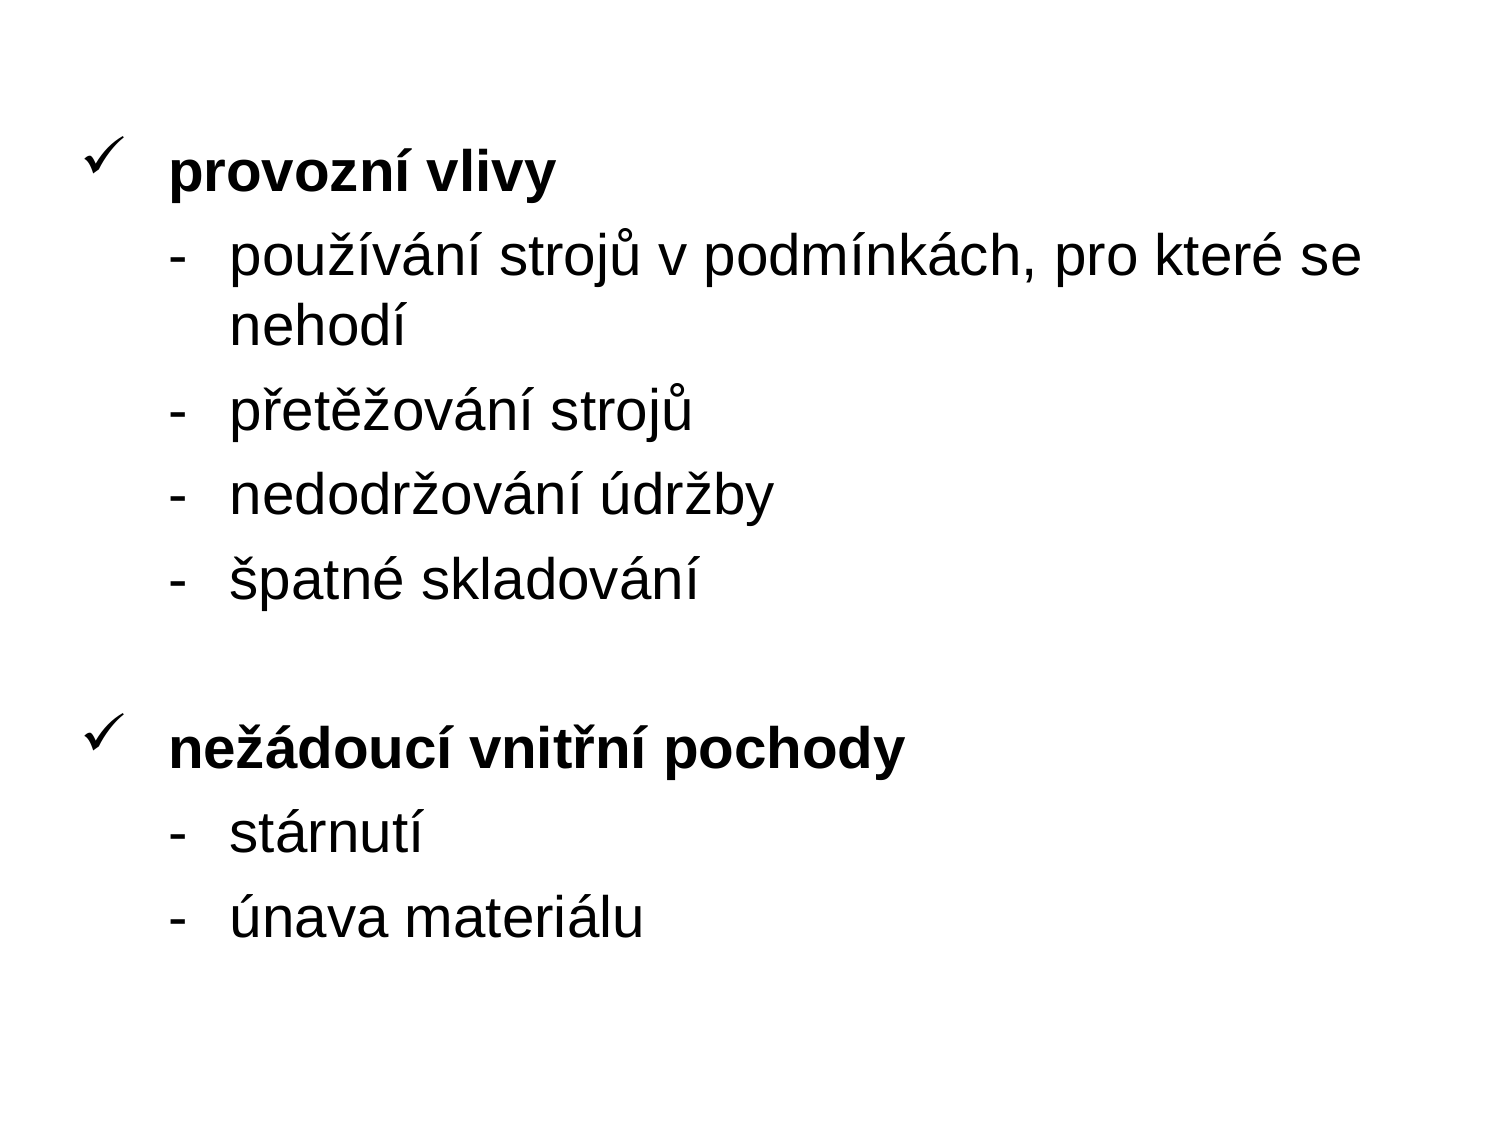

# provozní vlivy
	-	používání strojů v podmínkách, pro které se 	nehodí
	-	přetěžování strojů
	-	nedodržování údržby
	-	špatné skladování
nežádoucí vnitřní pochody
	-	stárnutí
	-	únava materiálu